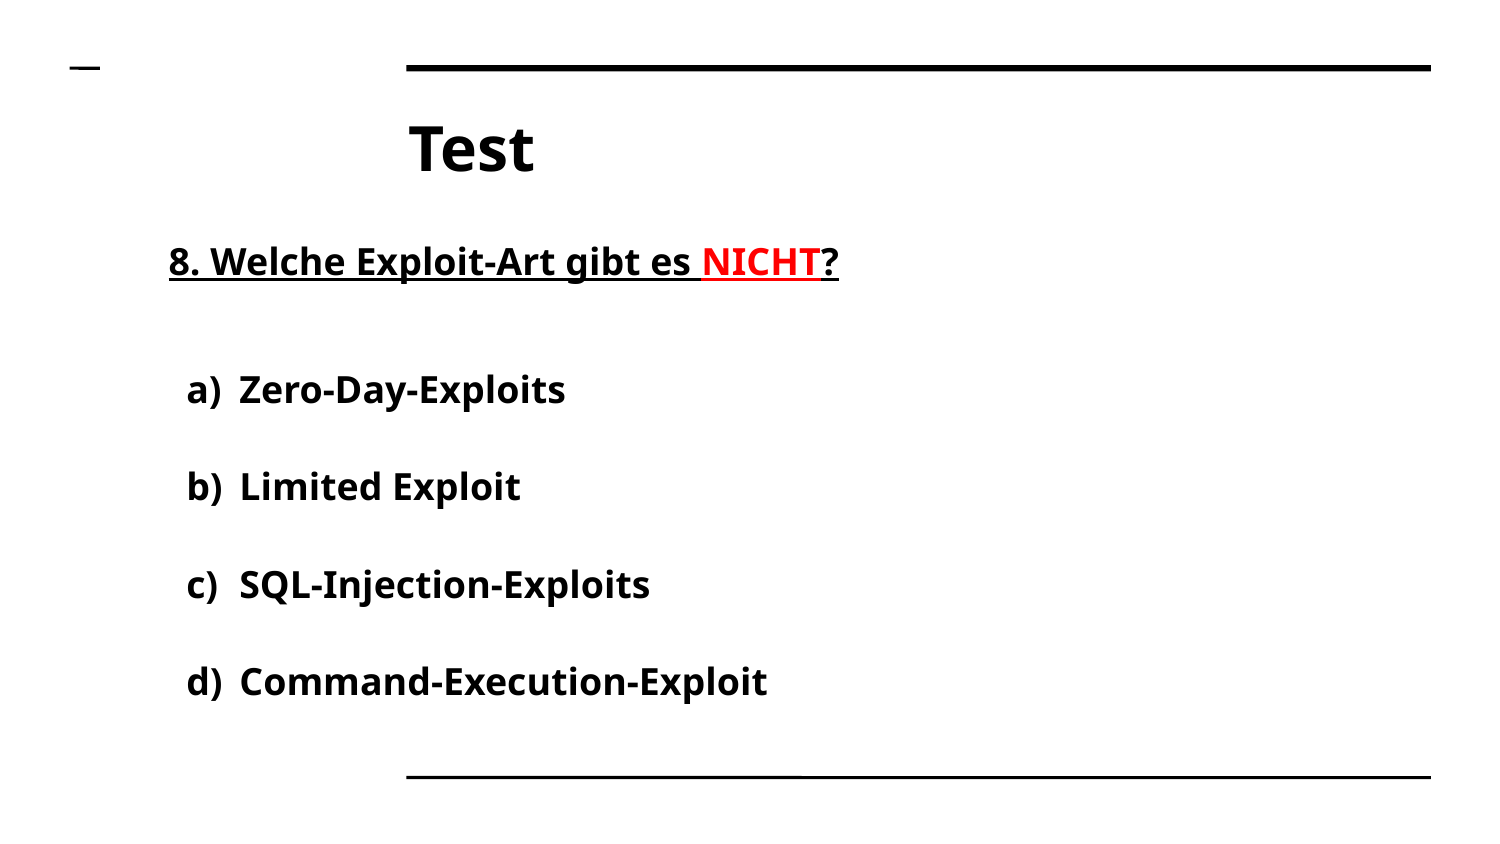

# Test
8. Welche Exploit-Art gibt es NICHT?
Zero-Day-Exploits
Limited Exploit
SQL-Injection-Exploits
Command-Execution-Exploit